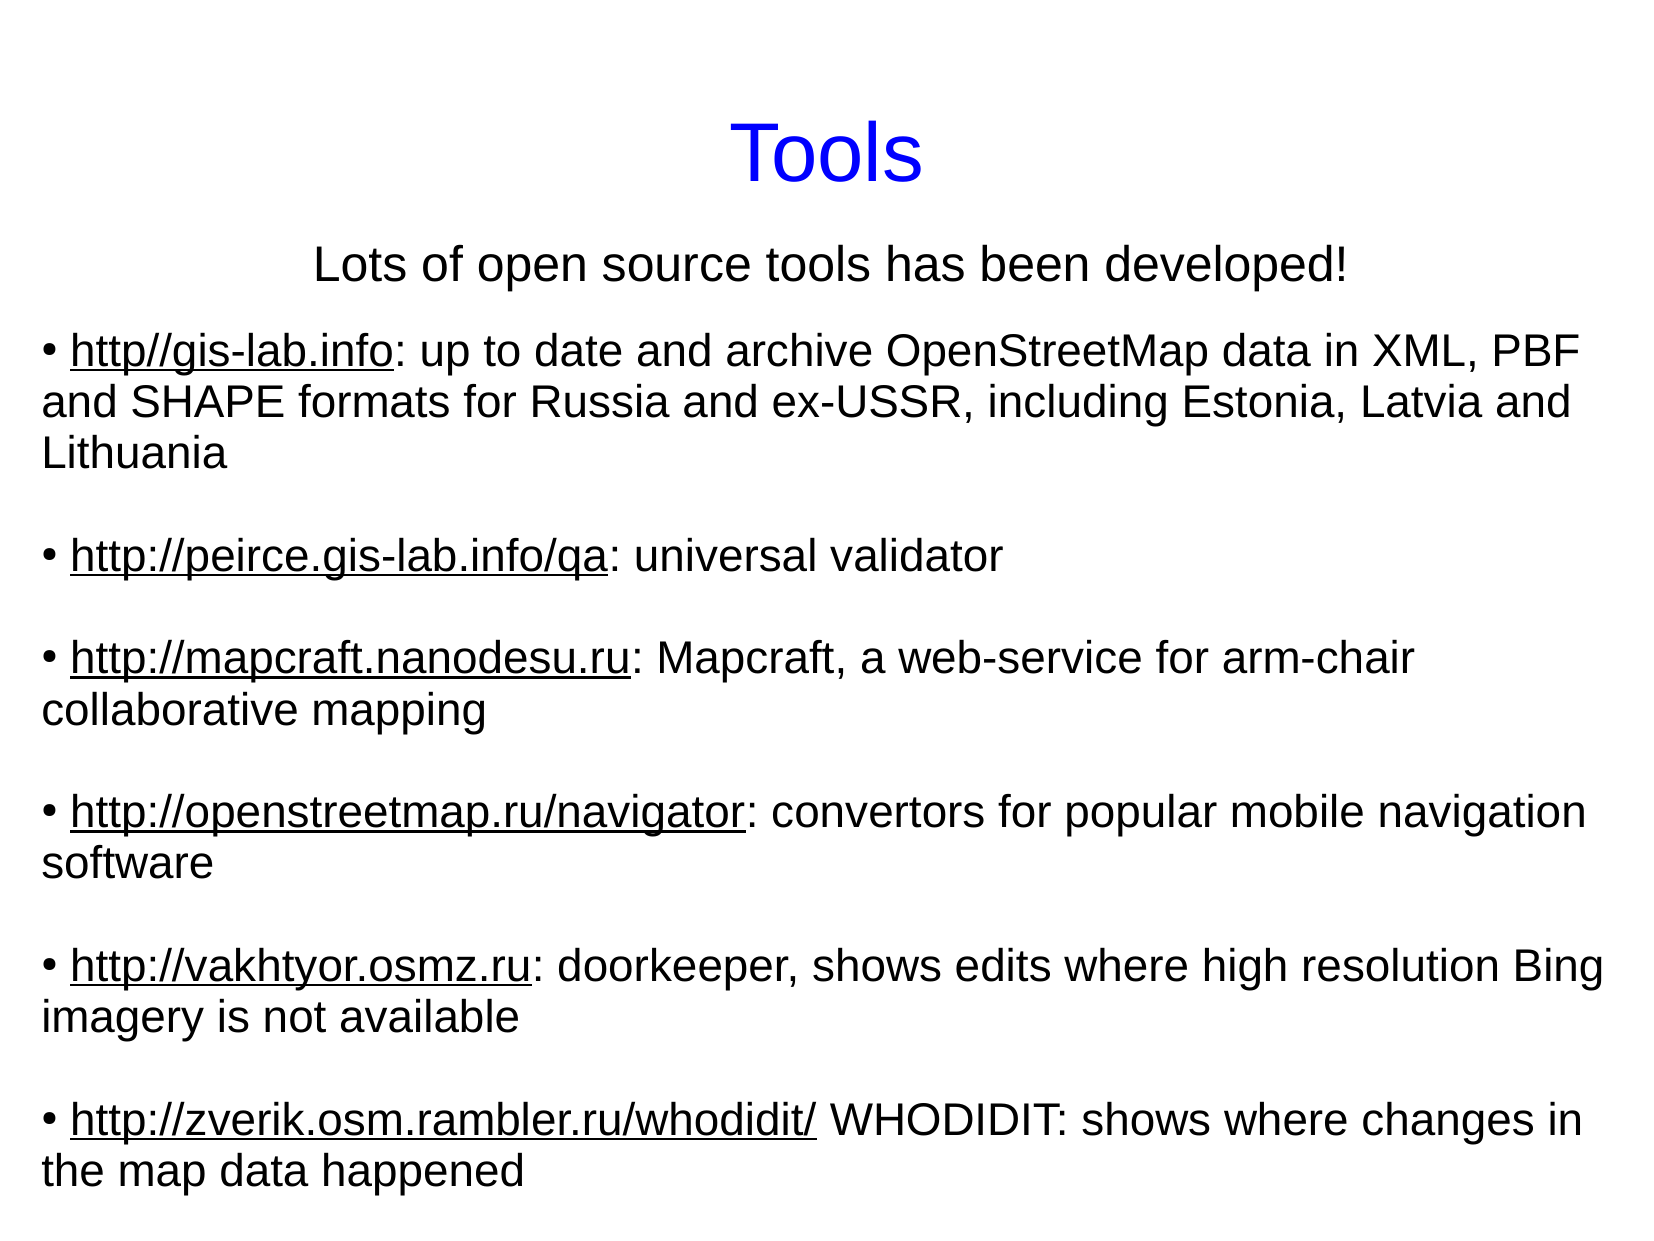

# Tools
Lots of open source tools has been developed!
 http//gis-lab.info: up to date and archive OpenStreetMap data in XML, PBF and SHAPE formats for Russia and ex-USSR, including Estonia, Latvia and Lithuania
 http://peirce.gis-lab.info/qa: universal validator
 http://mapcraft.nanodesu.ru: Mapcraft, a web-service for arm-chair collaborative mapping
 http://openstreetmap.ru/navigator: convertors for popular mobile navigation software
 http://vakhtyor.osmz.ru: doorkeeper, shows edits where high resolution Bing imagery is not available
 http://zverik.osm.rambler.ru/whodidit/ WHODIDIT: shows where changes in the map data happened